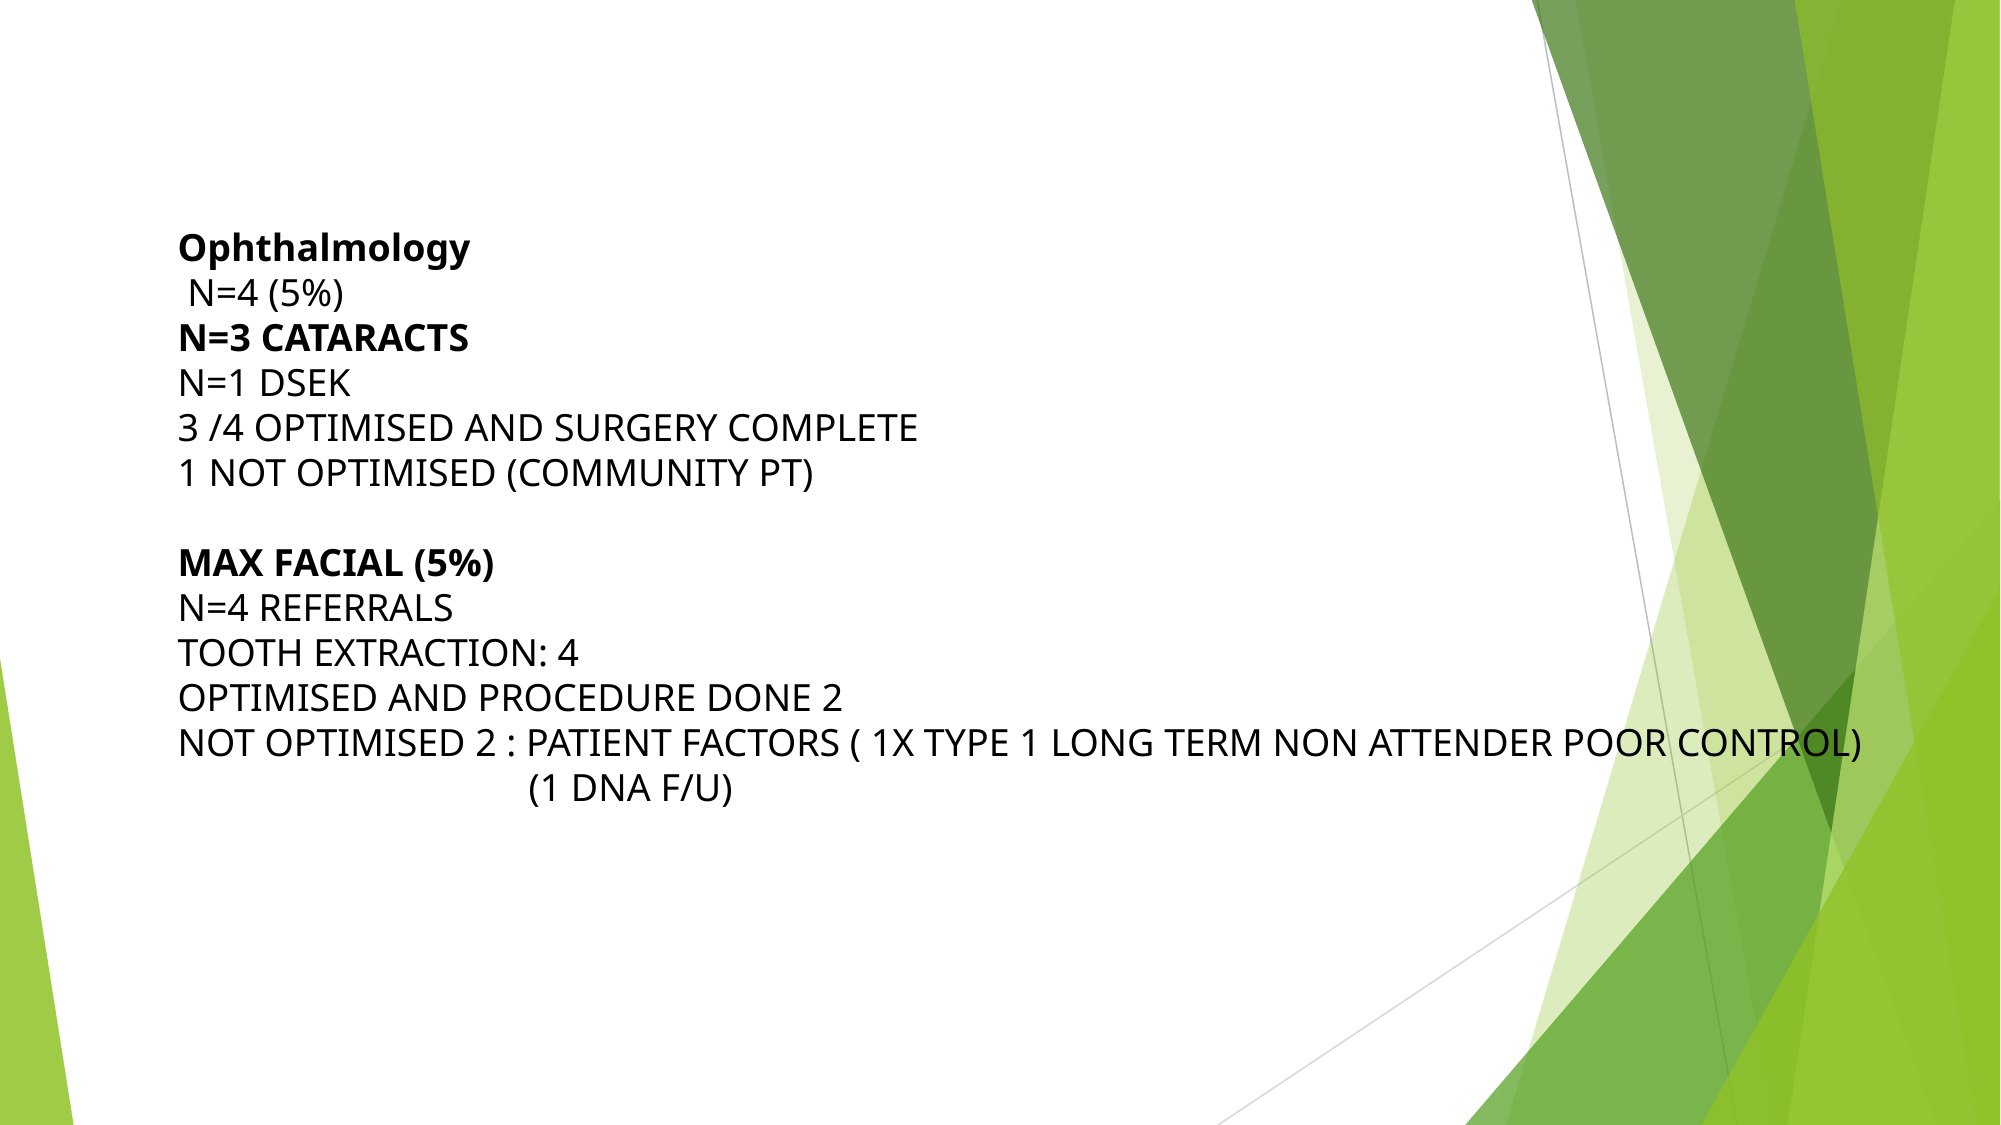

Ophthalmology
 N=4 (5%)
N=3 CATARACTS
N=1 DSEK
3 /4 OPTIMISED AND SURGERY COMPLETE
1 NOT OPTIMISED (COMMUNITY PT)
MAX FACIAL (5%)
N=4 REFERRALS
TOOTH EXTRACTION: 4
OPTIMISED AND PROCEDURE DONE 2
NOT OPTIMISED 2 : PATIENT FACTORS ( 1X TYPE 1 LONG TERM NON ATTENDER POOR CONTROL)
 (1 DNA F/U)